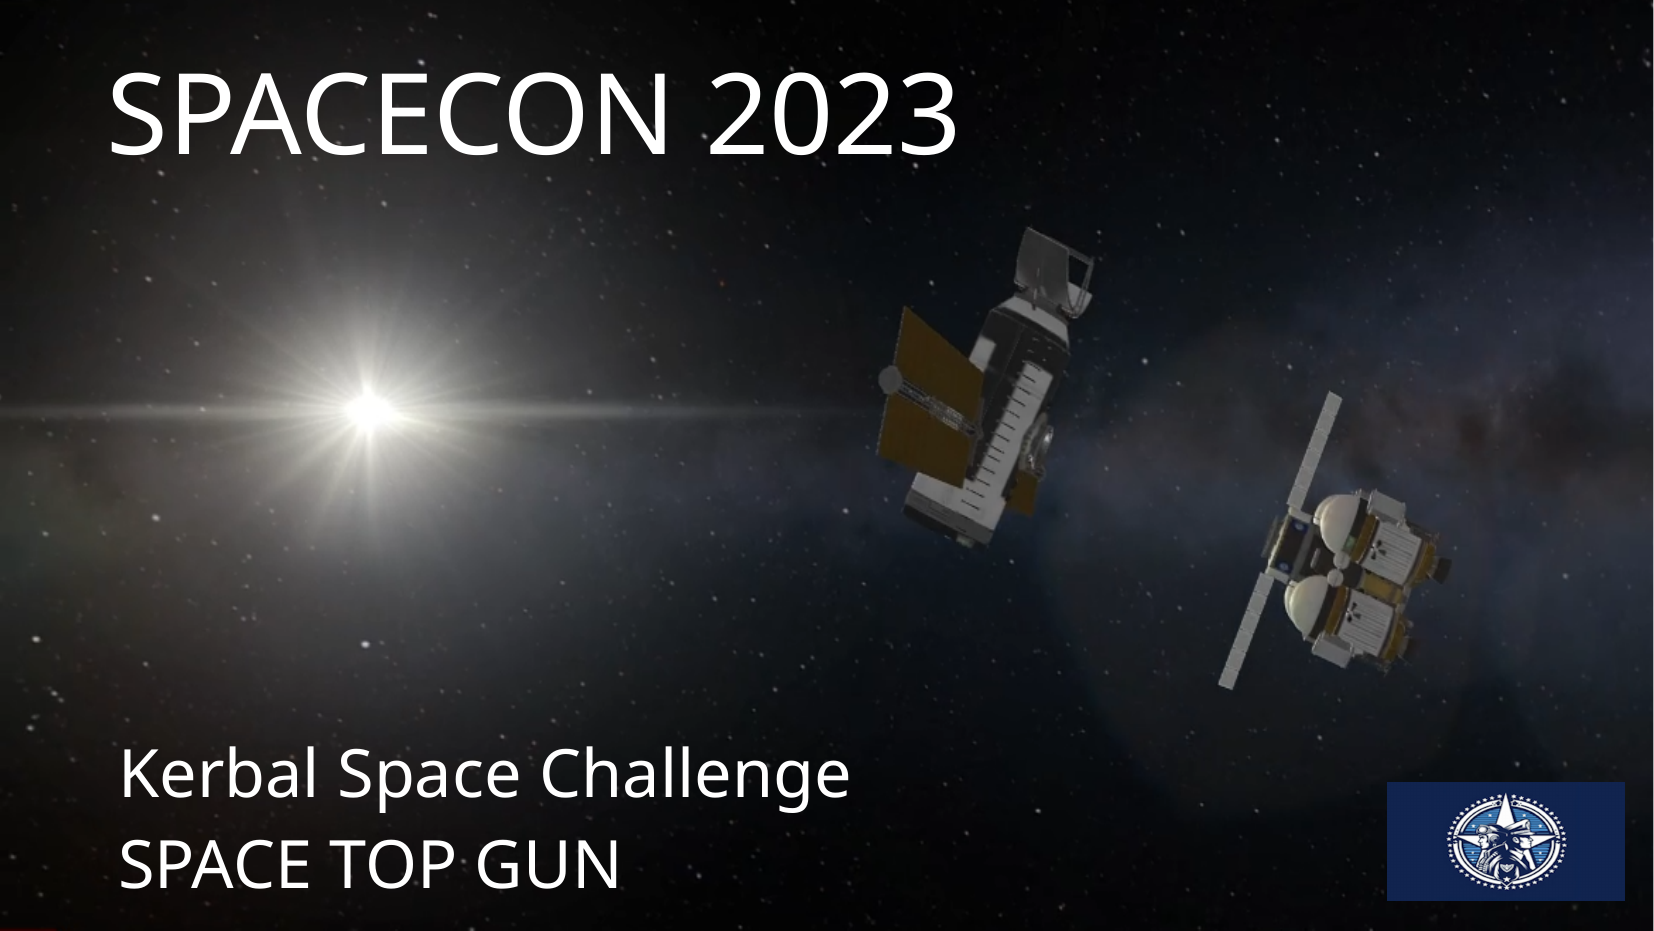

# SPACECON 2023
Kerbal Space Challenge
SPACE TOP GUN